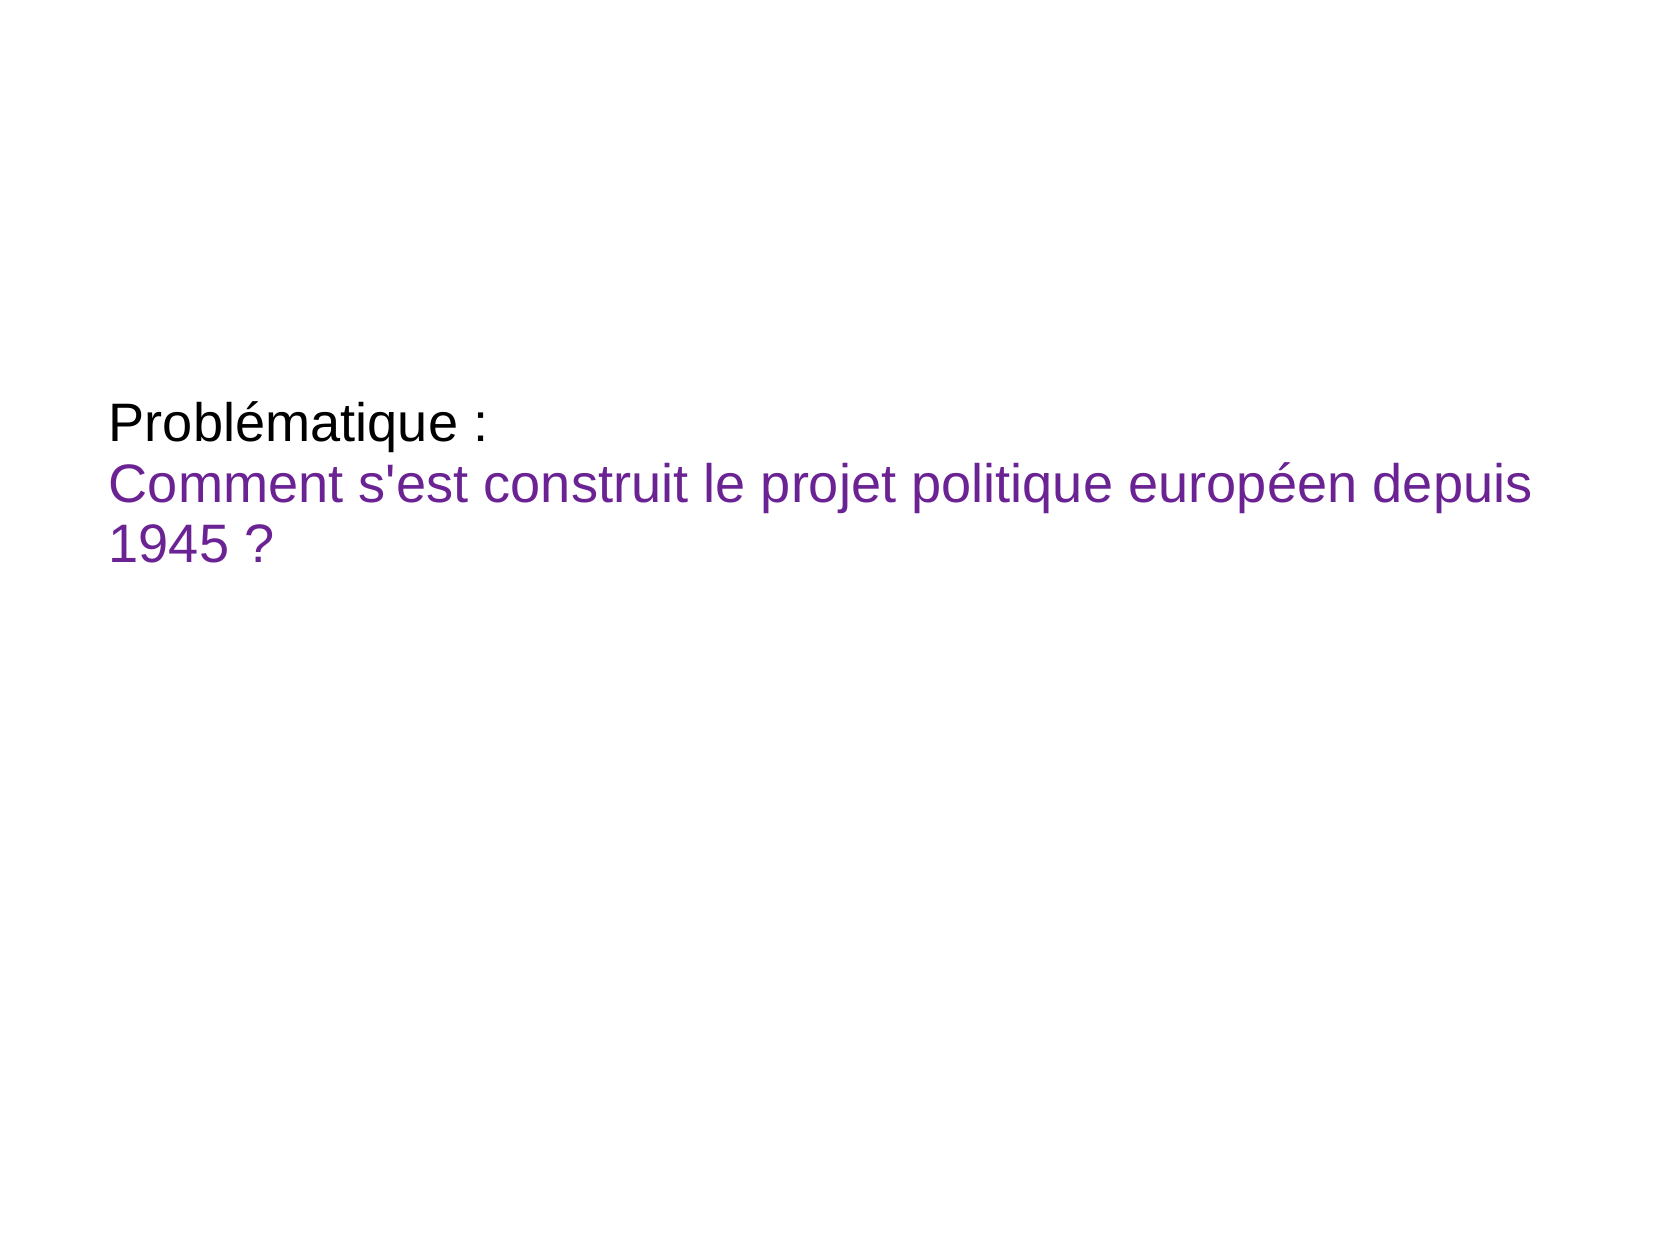

Problématique :
Comment s'est construit le projet politique européen depuis
1945 ?